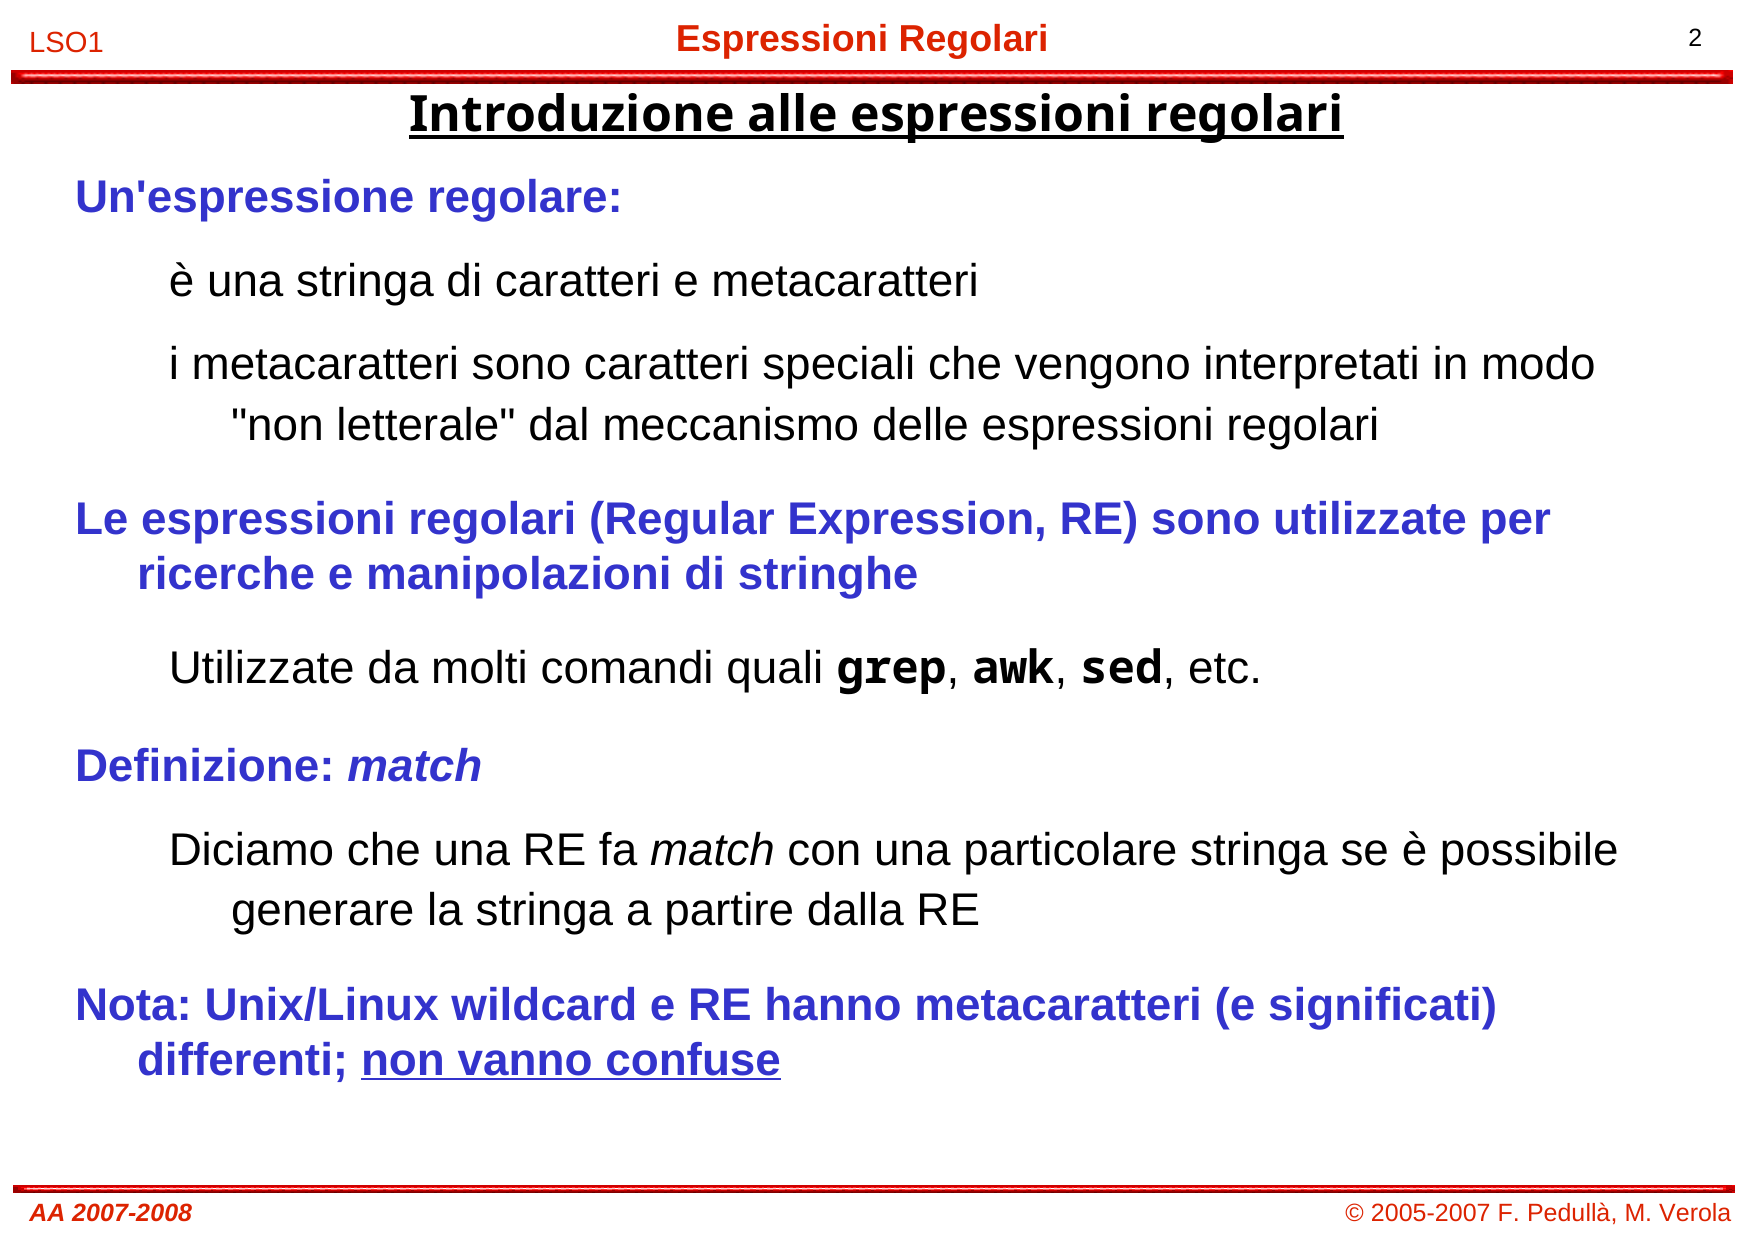

# Introduzione alle espressioni regolari
Un'espressione regolare:
è una stringa di caratteri e metacaratteri
i metacaratteri sono caratteri speciali che vengono interpretati in modo "non letterale" dal meccanismo delle espressioni regolari
Le espressioni regolari (Regular Expression, RE) sono utilizzate per ricerche e manipolazioni di stringhe
Utilizzate da molti comandi quali grep, awk, sed, etc.
Definizione: match
Diciamo che una RE fa match con una particolare stringa se è possibile generare la stringa a partire dalla RE
Nota: Unix/Linux wildcard e RE hanno metacaratteri (e significati) differenti; non vanno confuse